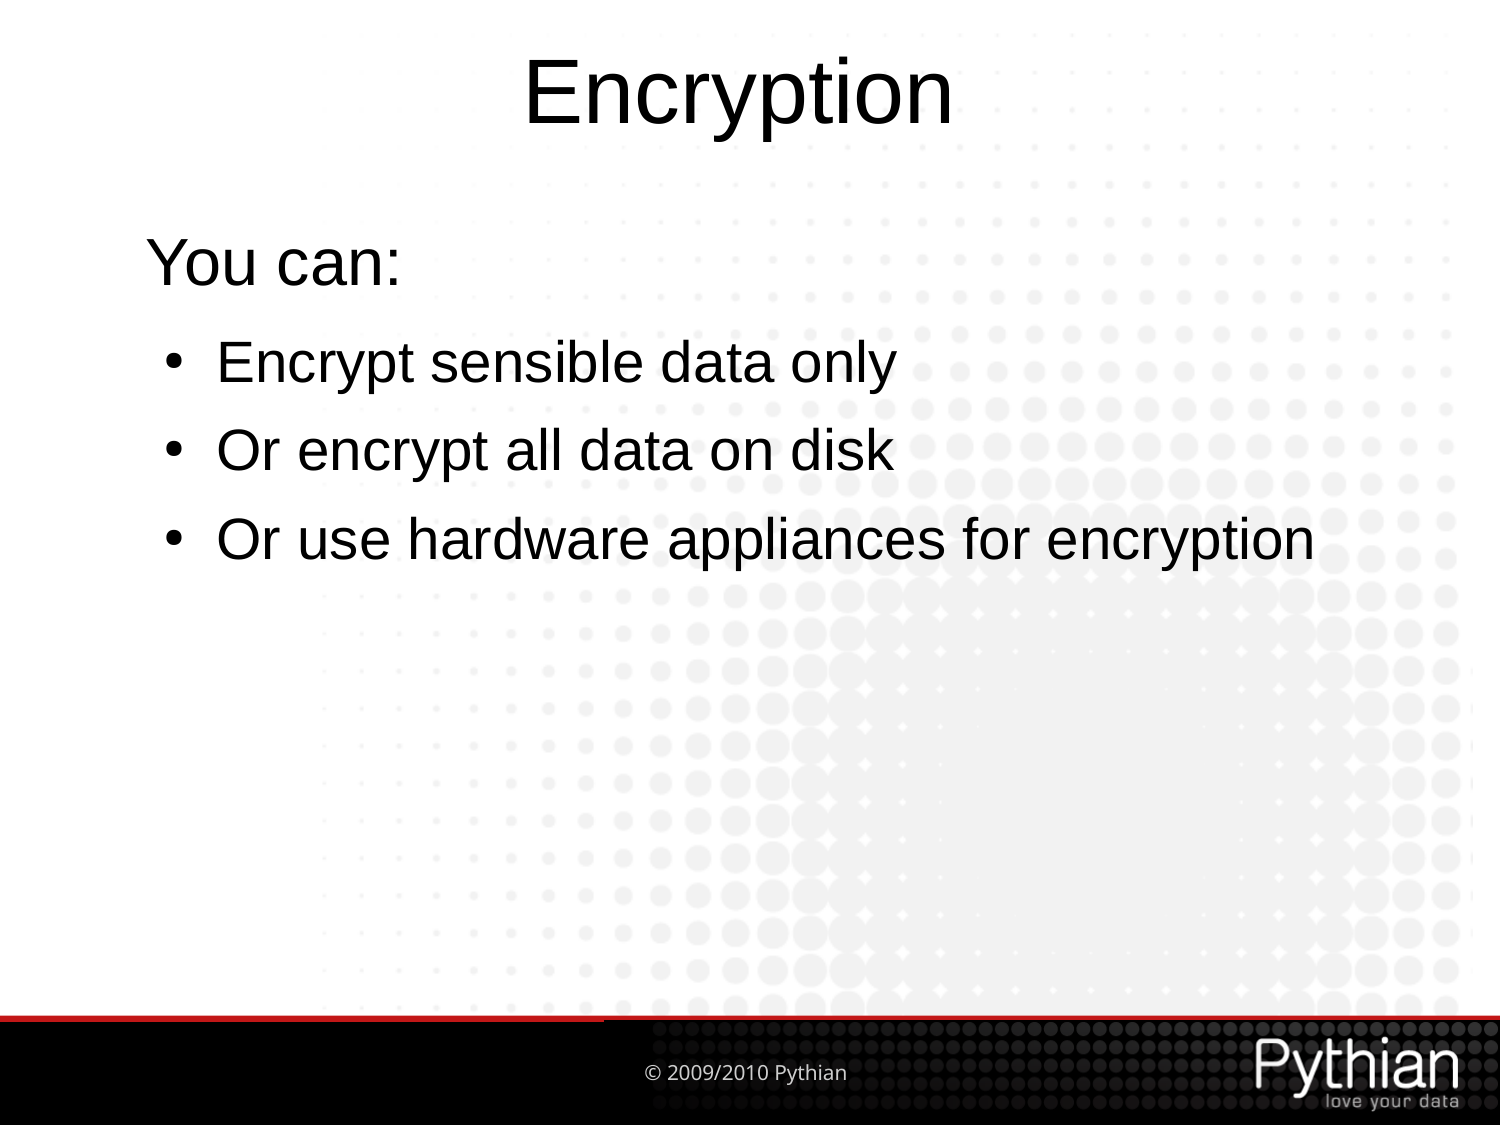

# Encryption
You can:
Encrypt sensible data only
Or encrypt all data on disk
Or use hardware appliances for encryption